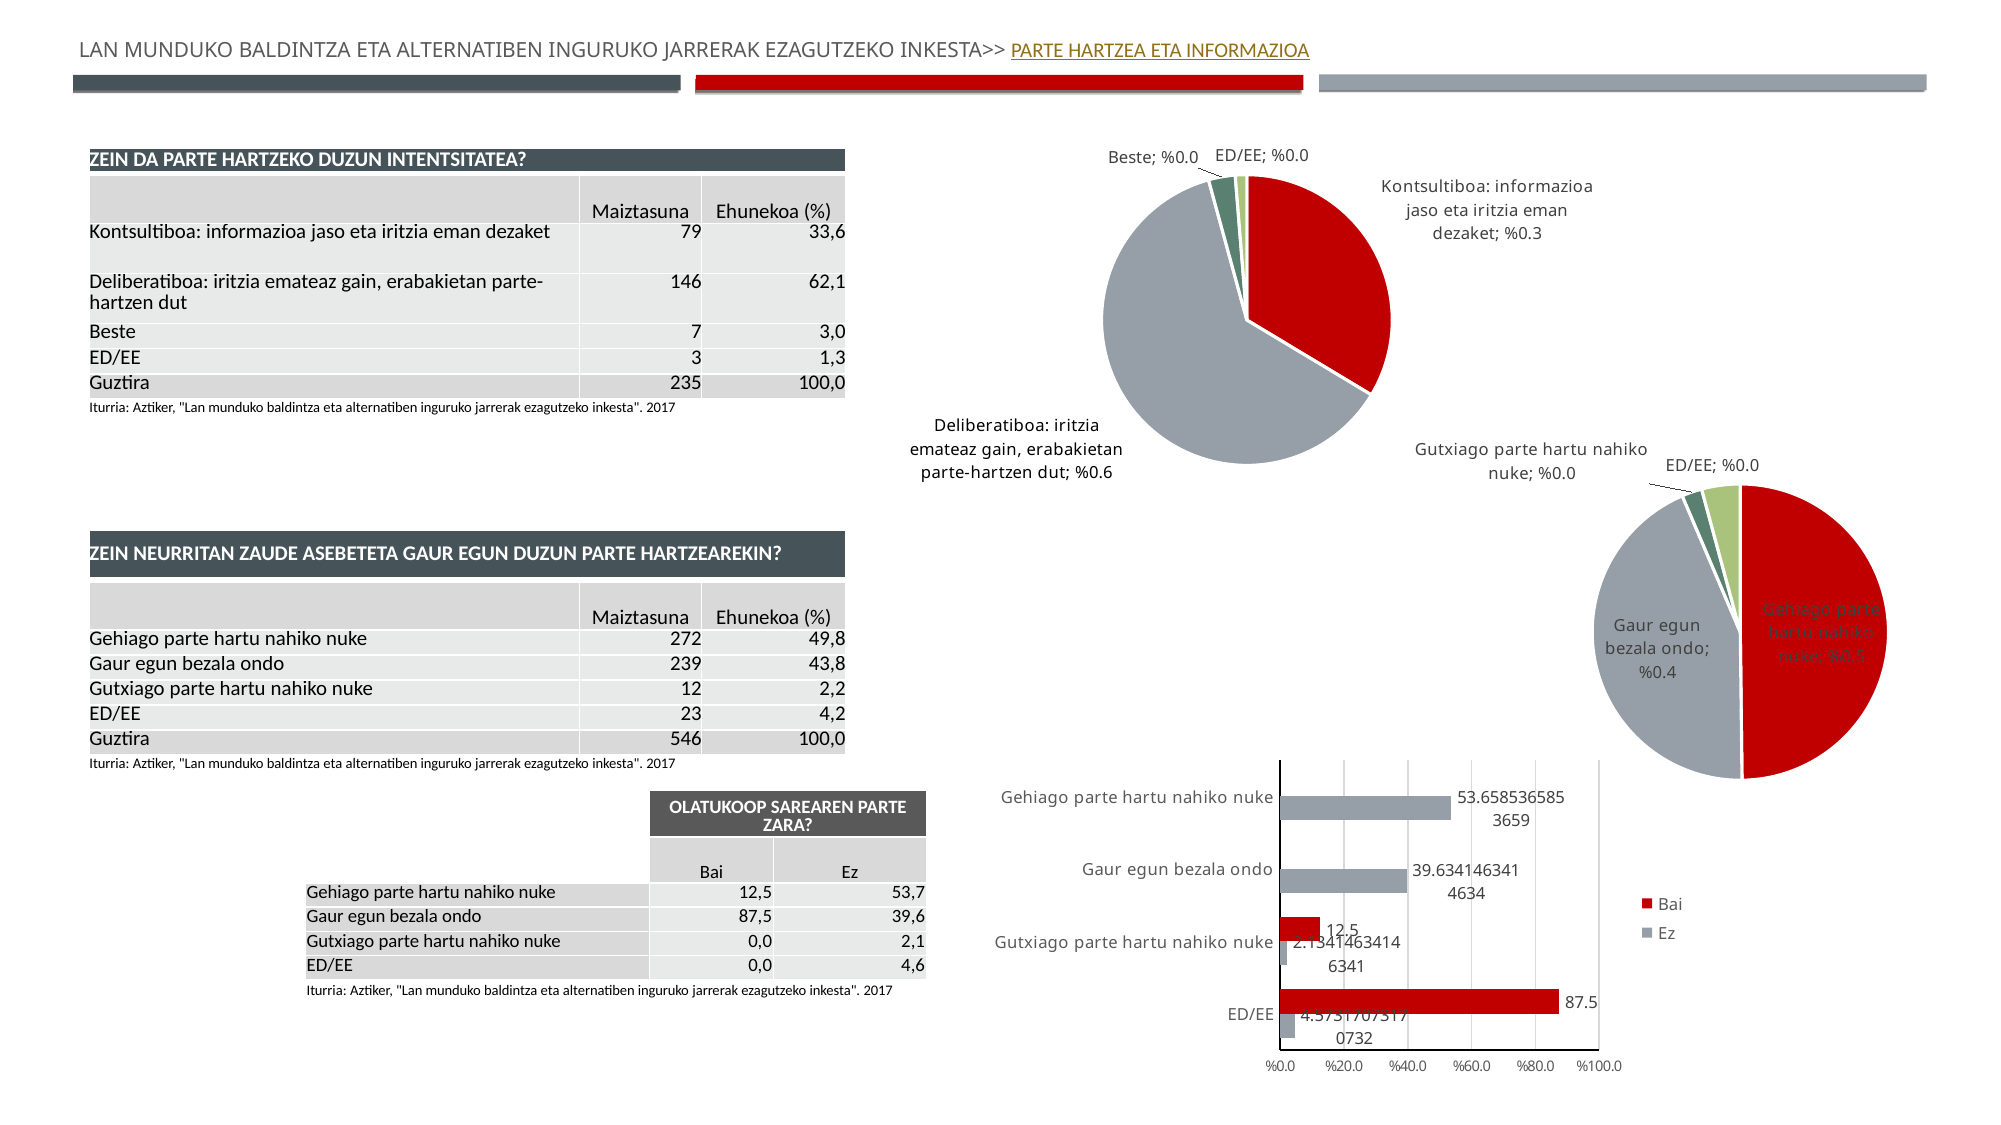

LAN MUNDUKO BALDINTZA ETA ALTERNATIBEN INGURUKO JARRERAK EZAGUTZEKO INKESTA>> PARTE HARTZEA ETA INFORMAZIOA
### Chart
| Category | |
|---|---|
| Kontsultiboa: informazioa jaso eta iritzia eman dezaket | 33.6170212765957 |
| Deliberatiboa: iritzia emateaz gain, erabakietan parte-hartzen dut | 62.1276595744681 |
| Beste | 2.97872340425532 |
| ED/EE | 1.27659574468085 || ZEIN DA PARTE HARTZEKO DUZUN INTENTSITATEA? | | |
| --- | --- | --- |
| | Maiztasuna | Ehunekoa (%) |
| Kontsultiboa: informazioa jaso eta iritzia eman dezaket | 79 | 33,6 |
| Deliberatiboa: iritzia emateaz gain, erabakietan parte-hartzen dut | 146 | 62,1 |
| Beste | 7 | 3,0 |
| ED/EE | 3 | 1,3 |
| Guztira | 235 | 100,0 |
| Iturria: Aztiker, "Lan munduko baldintza eta alternatiben inguruko jarrerak ezagutzeko inkesta". 2017 | | |
### Chart
| Category | |
|---|---|
| Gehiago parte hartu nahiko nuke | 49.8168498168498 |
| Gaur egun bezala ondo | 43.7728937728938 |
| Gutxiago parte hartu nahiko nuke | 2.1978021978022 |
| ED/EE | 4.21245421245421 || ZEIN NEURRITAN ZAUDE ASEBETETA GAUR EGUN DUZUN PARTE HARTZEAREKIN? | | |
| --- | --- | --- |
| | Maiztasuna | Ehunekoa (%) |
| Gehiago parte hartu nahiko nuke | 272 | 49,8 |
| Gaur egun bezala ondo | 239 | 43,8 |
| Gutxiago parte hartu nahiko nuke | 12 | 2,2 |
| ED/EE | 23 | 4,2 |
| Guztira | 546 | 100,0 |
| Iturria: Aztiker, "Lan munduko baldintza eta alternatiben inguruko jarrerak ezagutzeko inkesta". 2017 | | |
### Chart
| Category | Ez | Bai |
|---|---|---|
| ED/EE | 4.57317073170732 | 87.5 |
| Gutxiago parte hartu nahiko nuke | 2.13414634146341 | 12.5 |
| Gaur egun bezala ondo | 39.6341463414634 | None |
| Gehiago parte hartu nahiko nuke | 53.6585365853659 | None || | OLATUKOOP SAREAREN PARTE ZARA? | |
| --- | --- | --- |
| | Bai | Ez |
| Gehiago parte hartu nahiko nuke | 12,5 | 53,7 |
| Gaur egun bezala ondo | 87,5 | 39,6 |
| Gutxiago parte hartu nahiko nuke | 0,0 | 2,1 |
| ED/EE | 0,0 | 4,6 |
| Iturria: Aztiker, "Lan munduko baldintza eta alternatiben inguruko jarrerak ezagutzeko inkesta". 2017 | | |